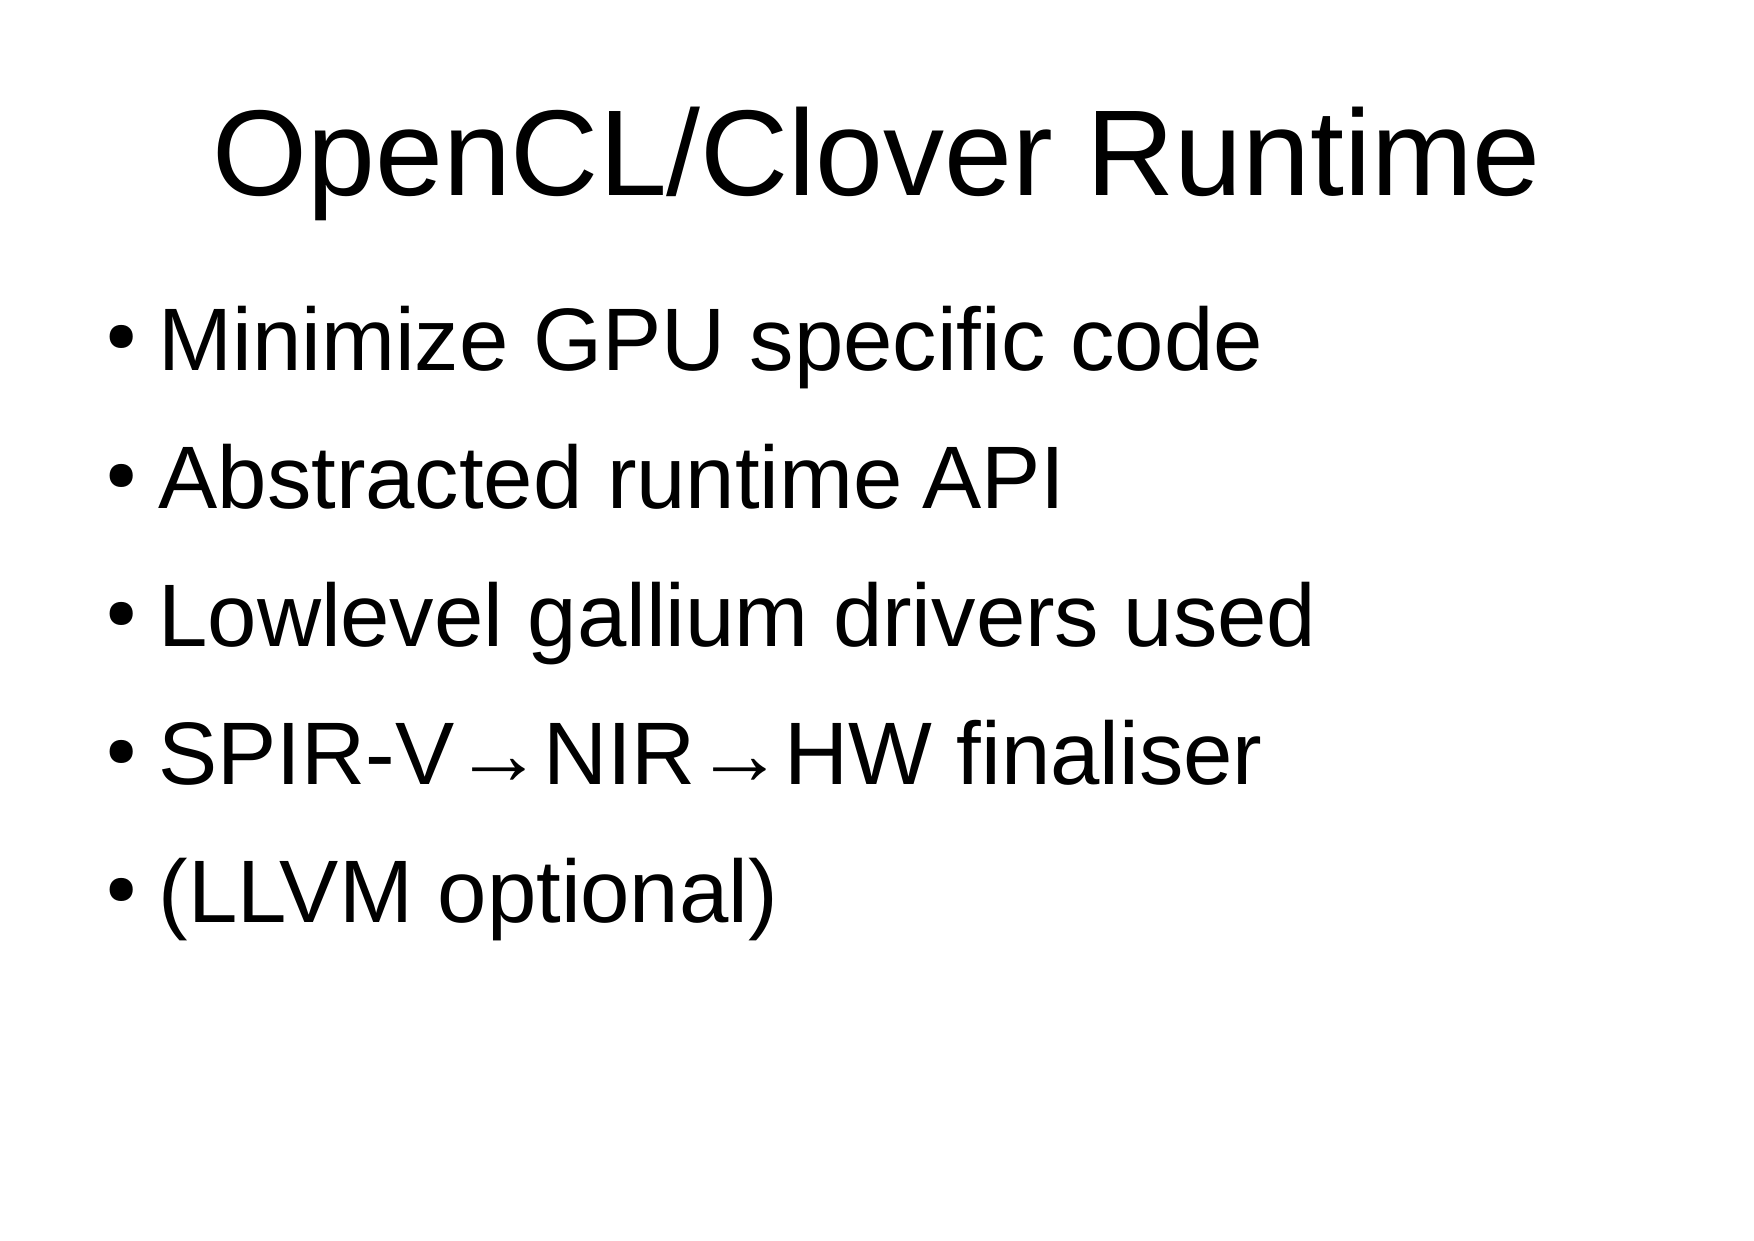

# OpenCL/Clover Runtime
Minimize GPU specific code
Abstracted runtime API
Lowlevel gallium drivers used
SPIR-V→NIR→HW finaliser
(LLVM optional)